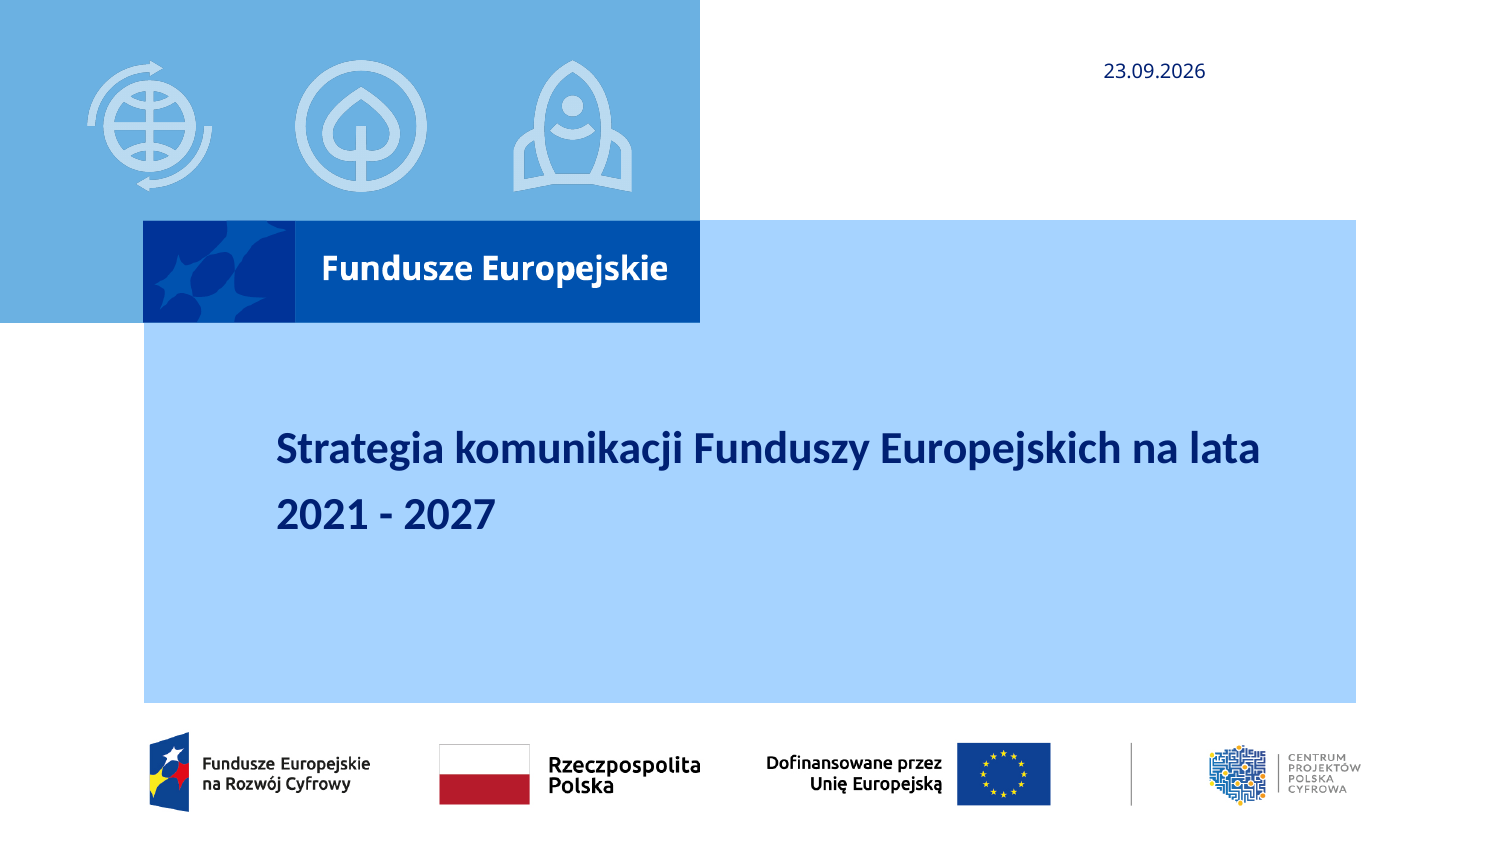

# Strategia komunikacji Funduszy Europejskich na lata 2021 - 2027